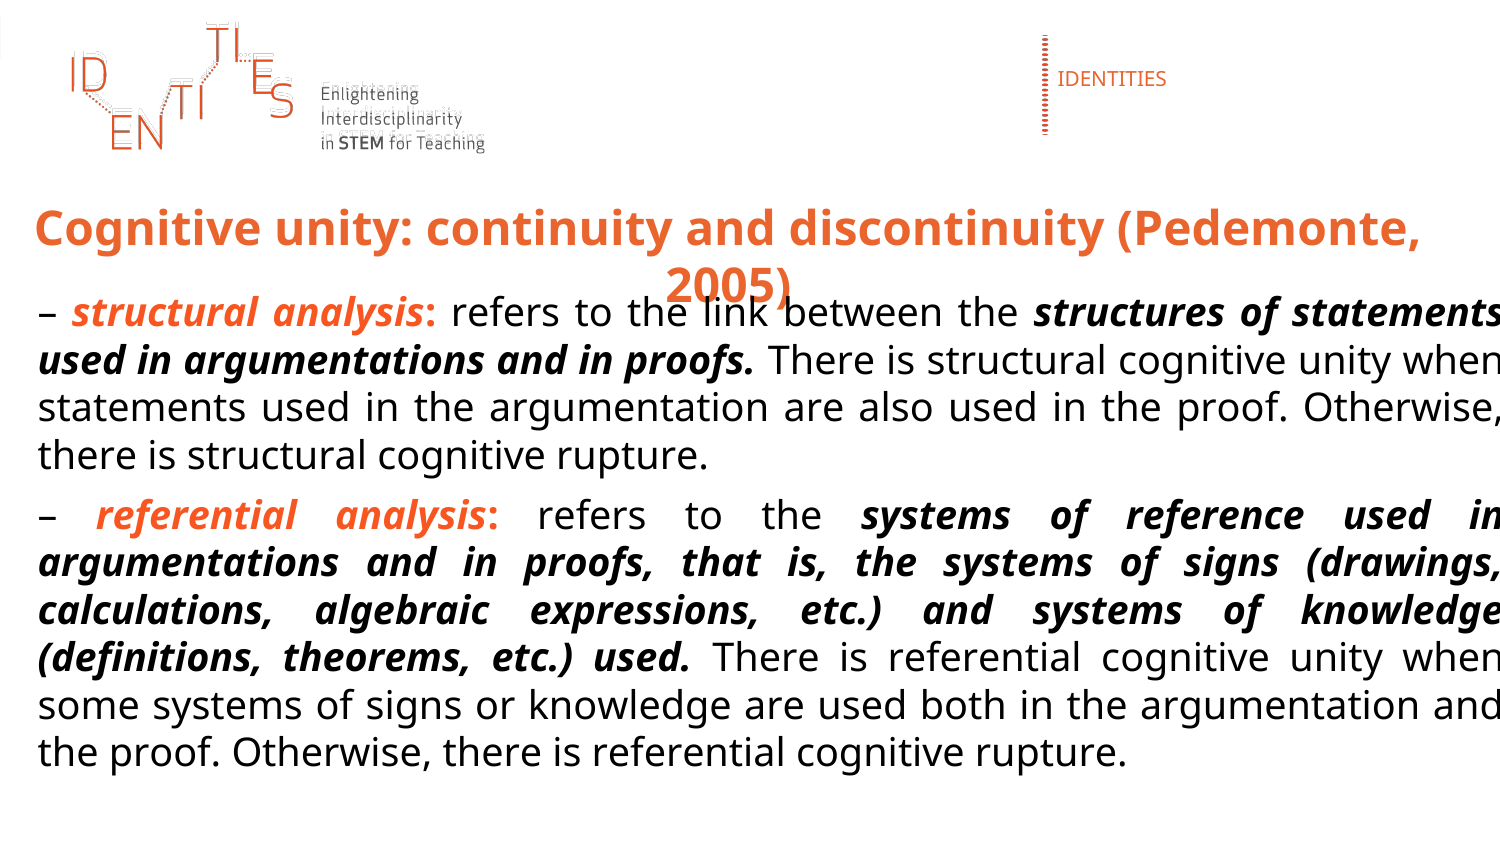

IDENTITIES
Cognitive unity: continuity and discontinuity (Pedemonte, 2005)
– structural analysis: refers to the link between the structures of statements used in argumentations and in proofs. There is structural cognitive unity when statements used in the argumentation are also used in the proof. Otherwise, there is structural cognitive rupture.
– referential analysis: refers to the systems of reference used in argumentations and in proofs, that is, the systems of signs (drawings, calculations, algebraic expressions, etc.) and systems of knowledge (definitions, theorems, etc.) used. There is referential cognitive unity when some systems of signs or knowledge are used both in the argumentation and the proof. Otherwise, there is referential cognitive rupture.